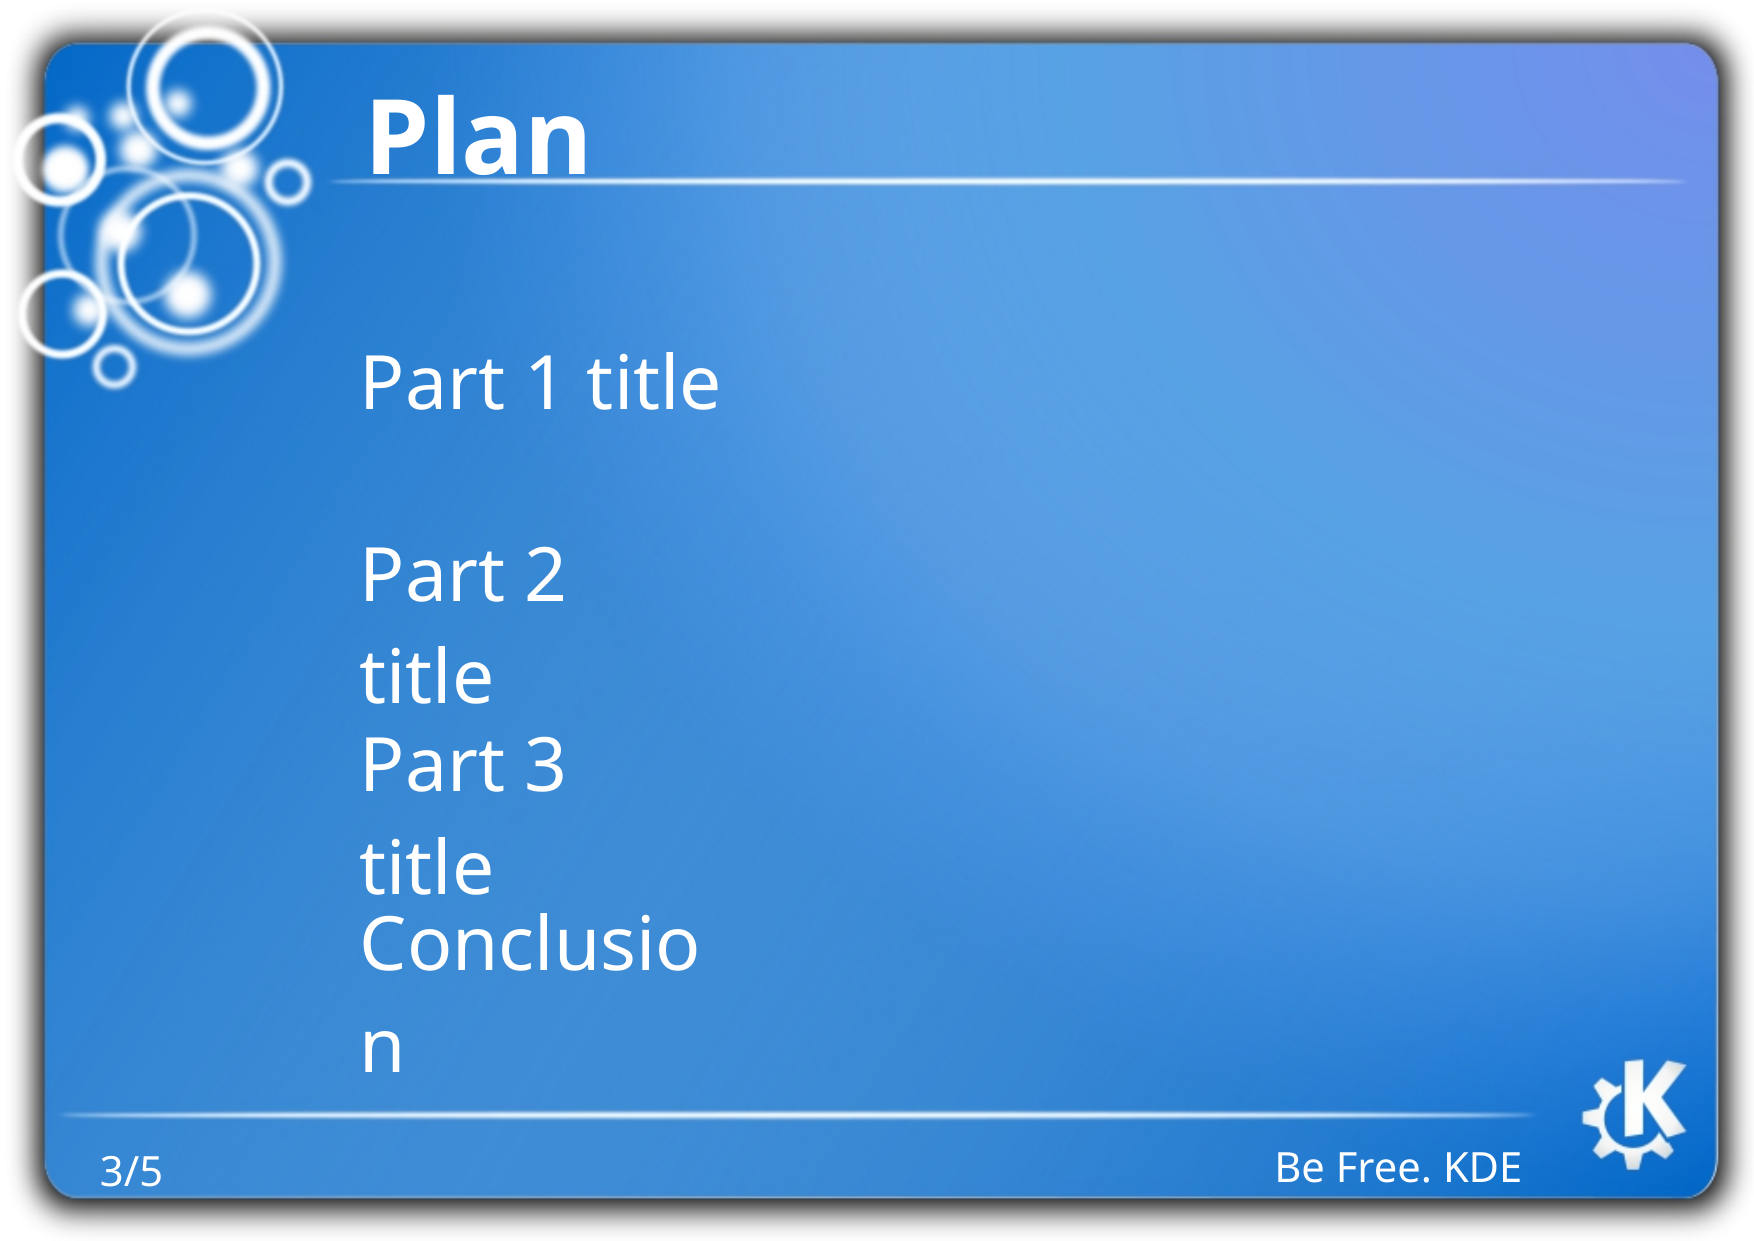

Plan
Part 1 title
Part 2 title
Part 3 title
Conclusion
Be Free. KDE